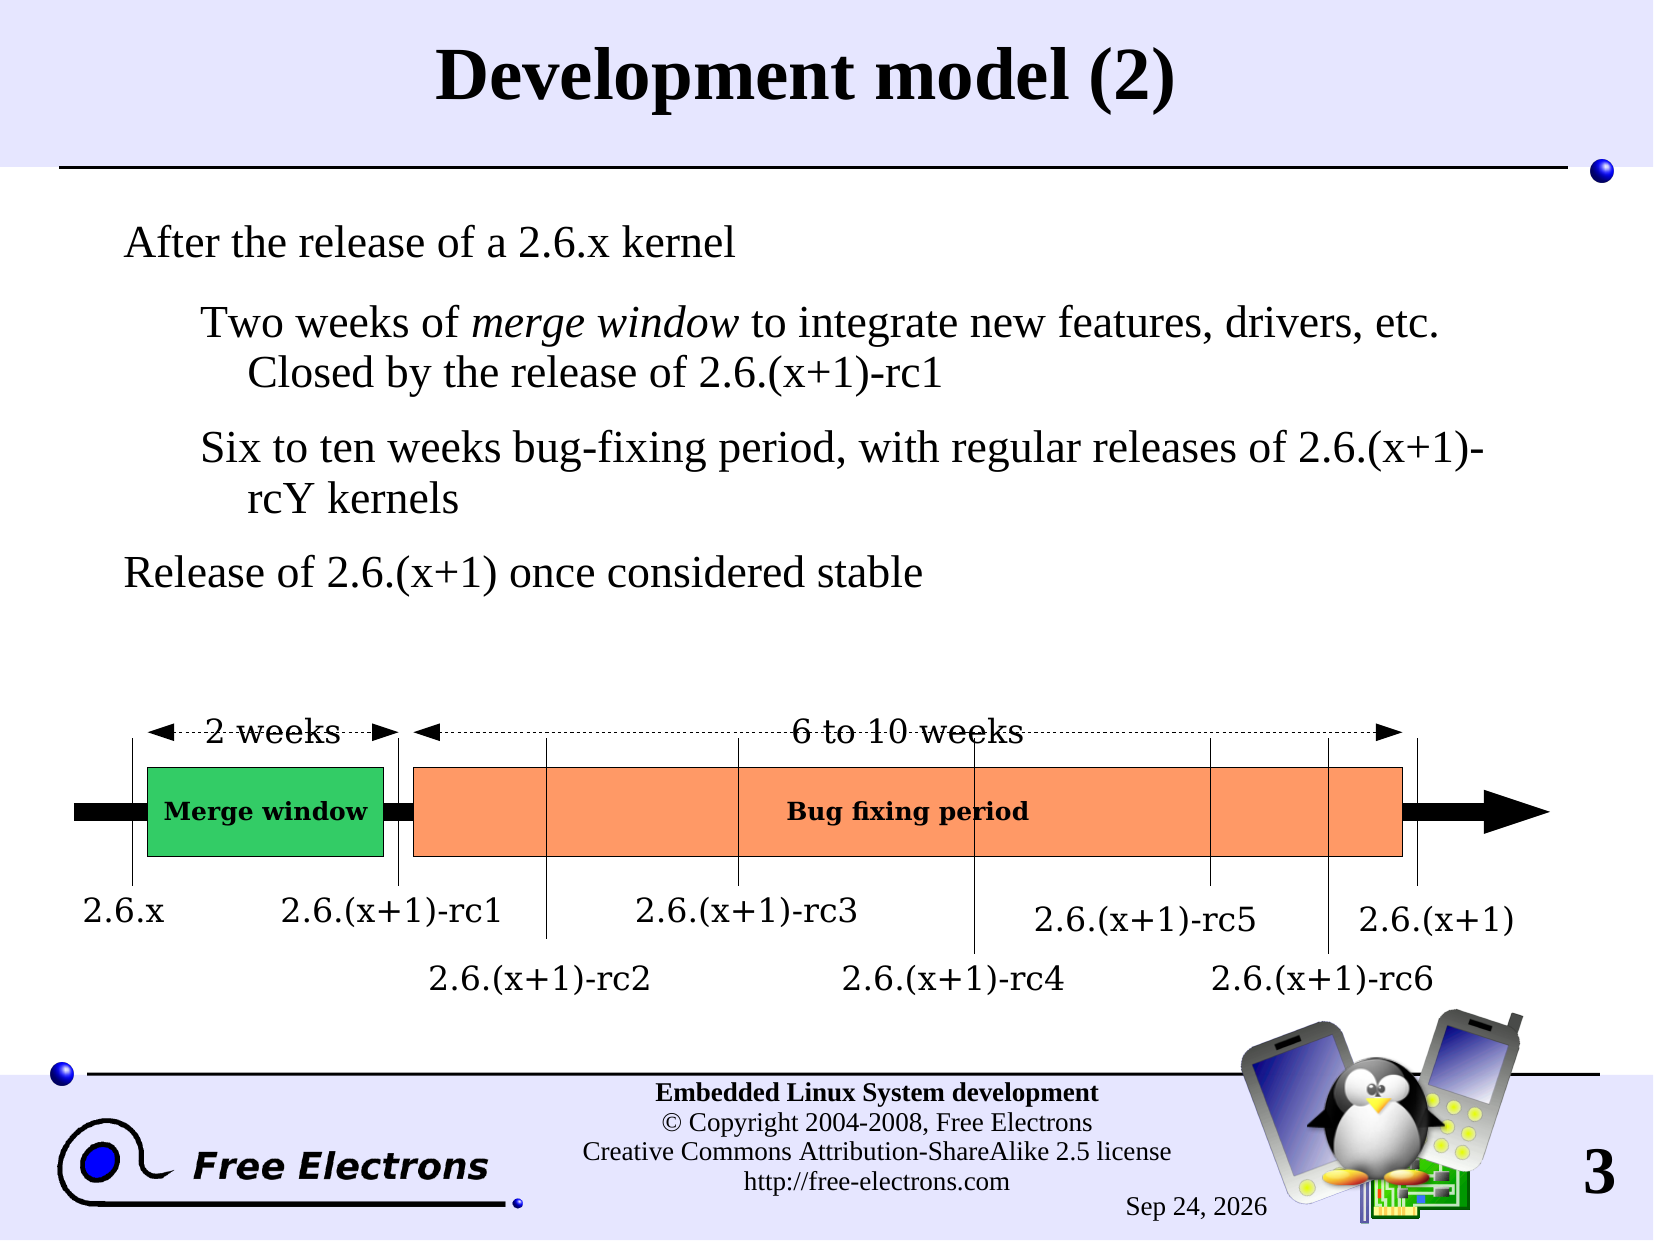

# Development model (2)
After the release of a 2.6.x kernel
Two weeks of merge window to integrate new features, drivers, etc. Closed by the release of 2.6.(x+1)-rc1
Six to ten weeks bug-fixing period, with regular releases of 2.6.(x+1)-rcY kernels
Release of 2.6.(x+1) once considered stable
2 weeks
6 to 10 weeks
Merge window
Bug fixing period
2.6.x
2.6.(x+1)-rc1
2.6.(x+1)-rc3
2.6.(x+1)-rc5
2.6.(x+1)
2.6.(x+1)-rc2
2.6.(x+1)-rc4
2.6.(x+1)-rc6